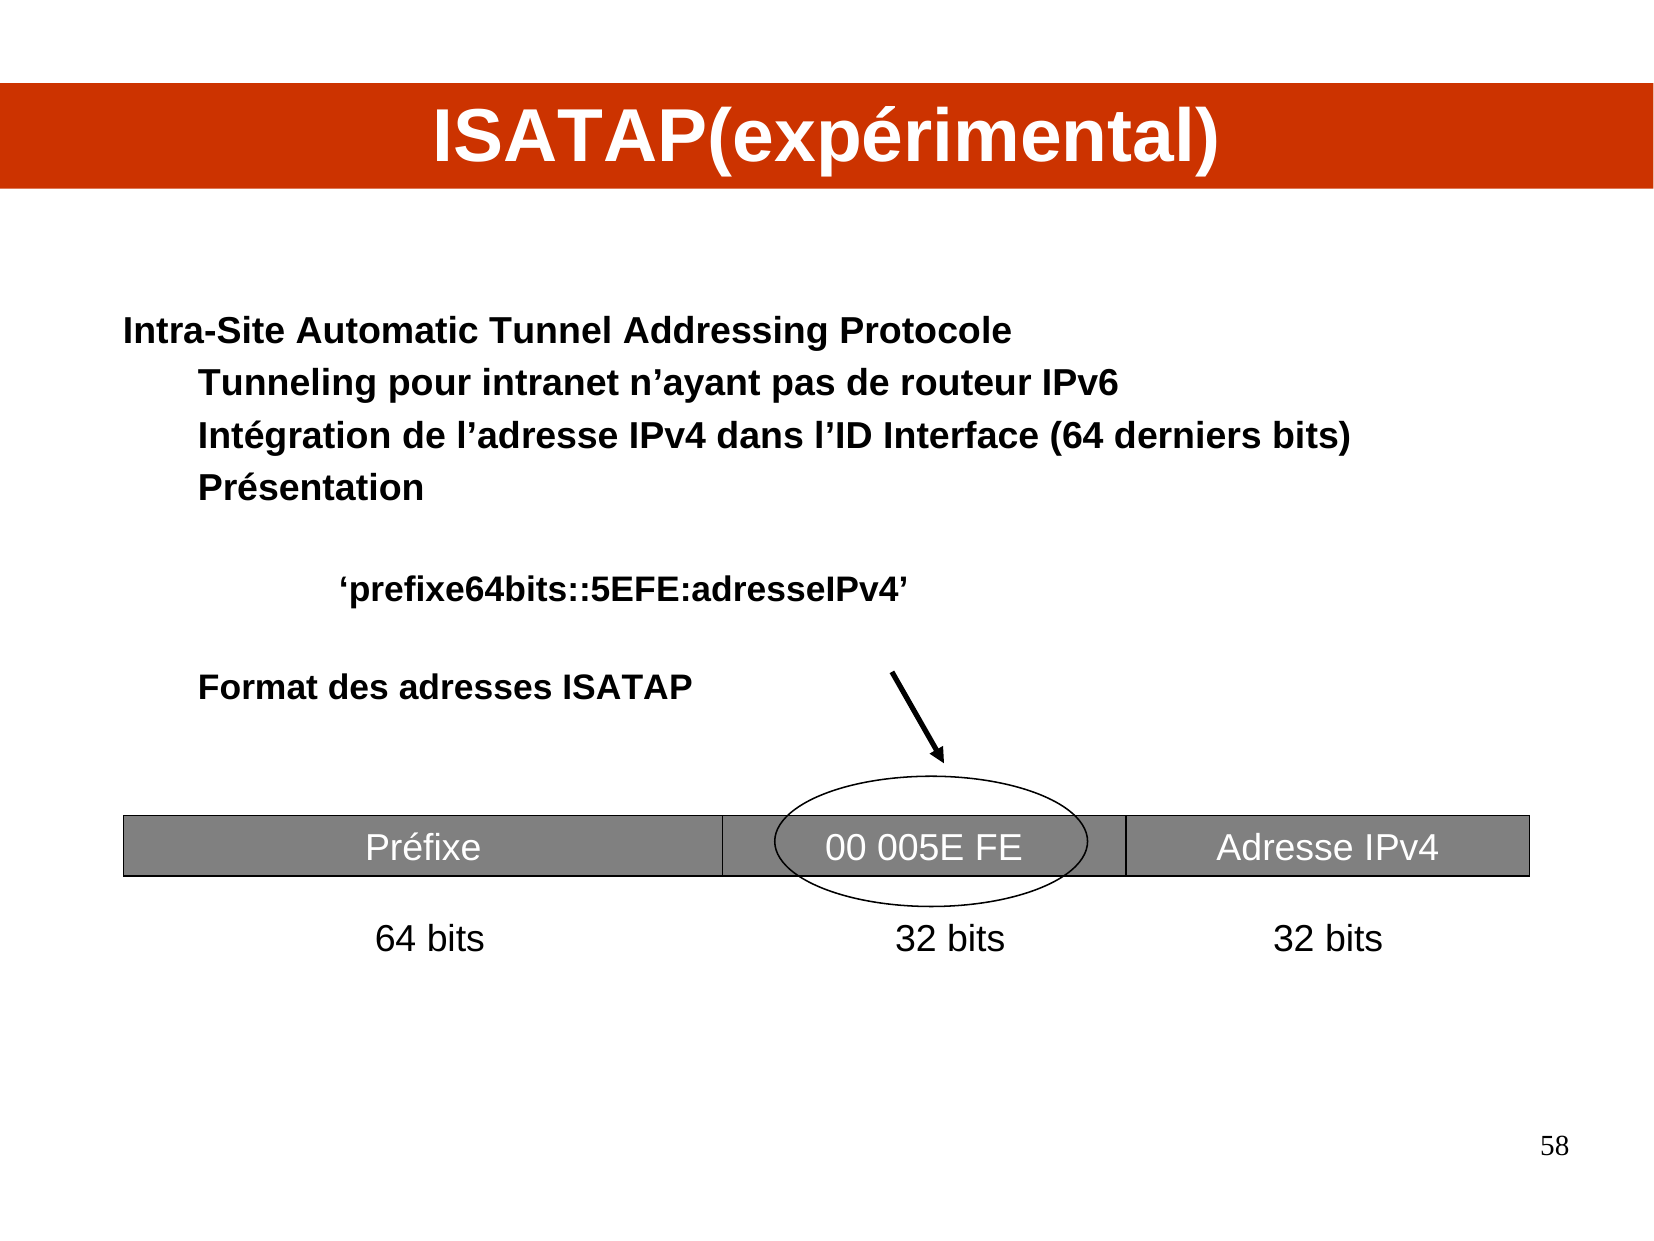

# ISATAP(expérimental)‏
Intra-Site Automatic Tunnel Addressing Protocole
Tunneling pour intranet n’ayant pas de routeur IPv6
Intégration de l’adresse IPv4 dans l’ID Interface (64 derniers bits)‏
Présentation
			 ‘prefixe64bits::5EFE:adresseIPv4’
Format des adresses ISATAP
Préfixe
00 005E FE
Adresse IPv4
64 bits
32 bits
32 bits